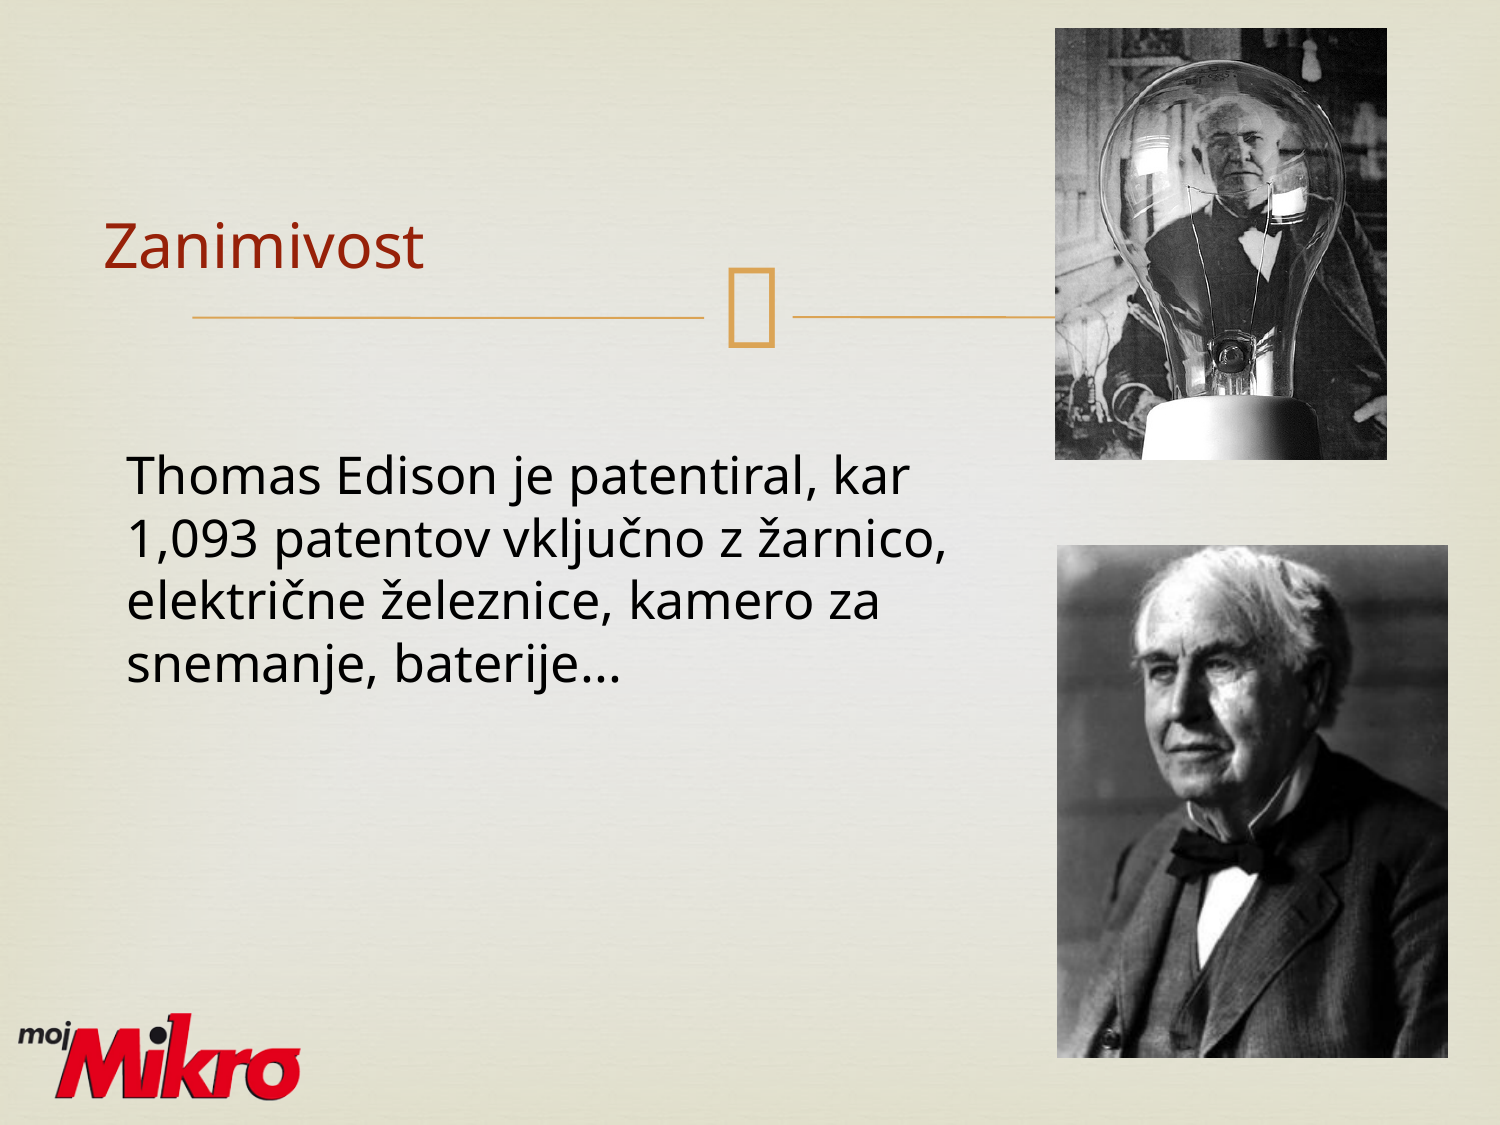

Zanimivost
Thomas Edison je patentiral, kar 1,093 patentov vključno z žarnico, električne železnice, kamero za snemanje, baterije...